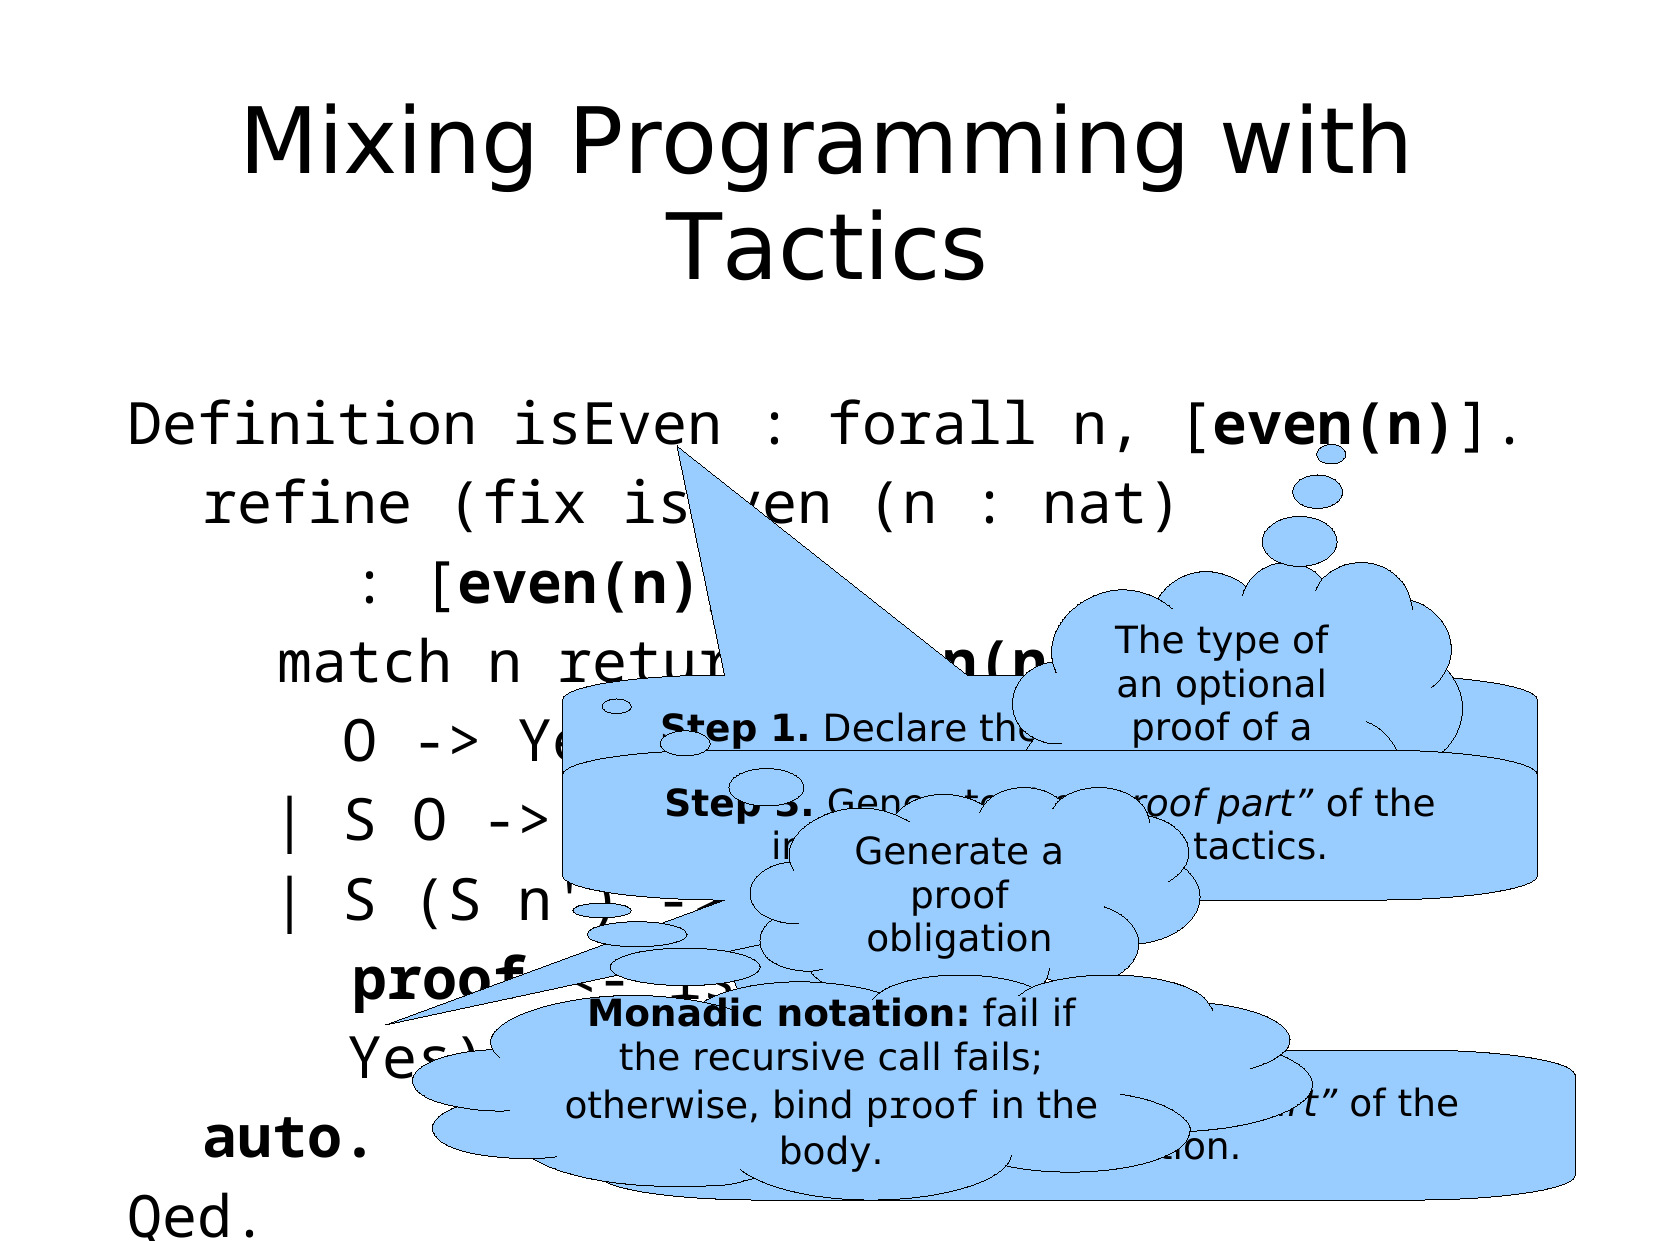

# Mixing Programming with Tactics
Definition isEven : forall n, [even(n)].
	refine (fix isEven (n : nat)
			: [even(n)] :=
		match n return [even(n)] with
	 O -> Yes
	 | S O -> No
	 | S (S n') ->
			proof <- isEven n';
		 Yes);
	auto.
Qed.
The type of an optional proof of a proposition
Step 1. Declare the function we mean to write as a proof search goal.
Step 3. Generate the “proof part” of the implementation using tactics.
Generate a proof obligation
Monadic notation: fail if the recursive call fails; otherwise, bind proof in the body.
Step 2. Give the “program part” of the implementation.
11